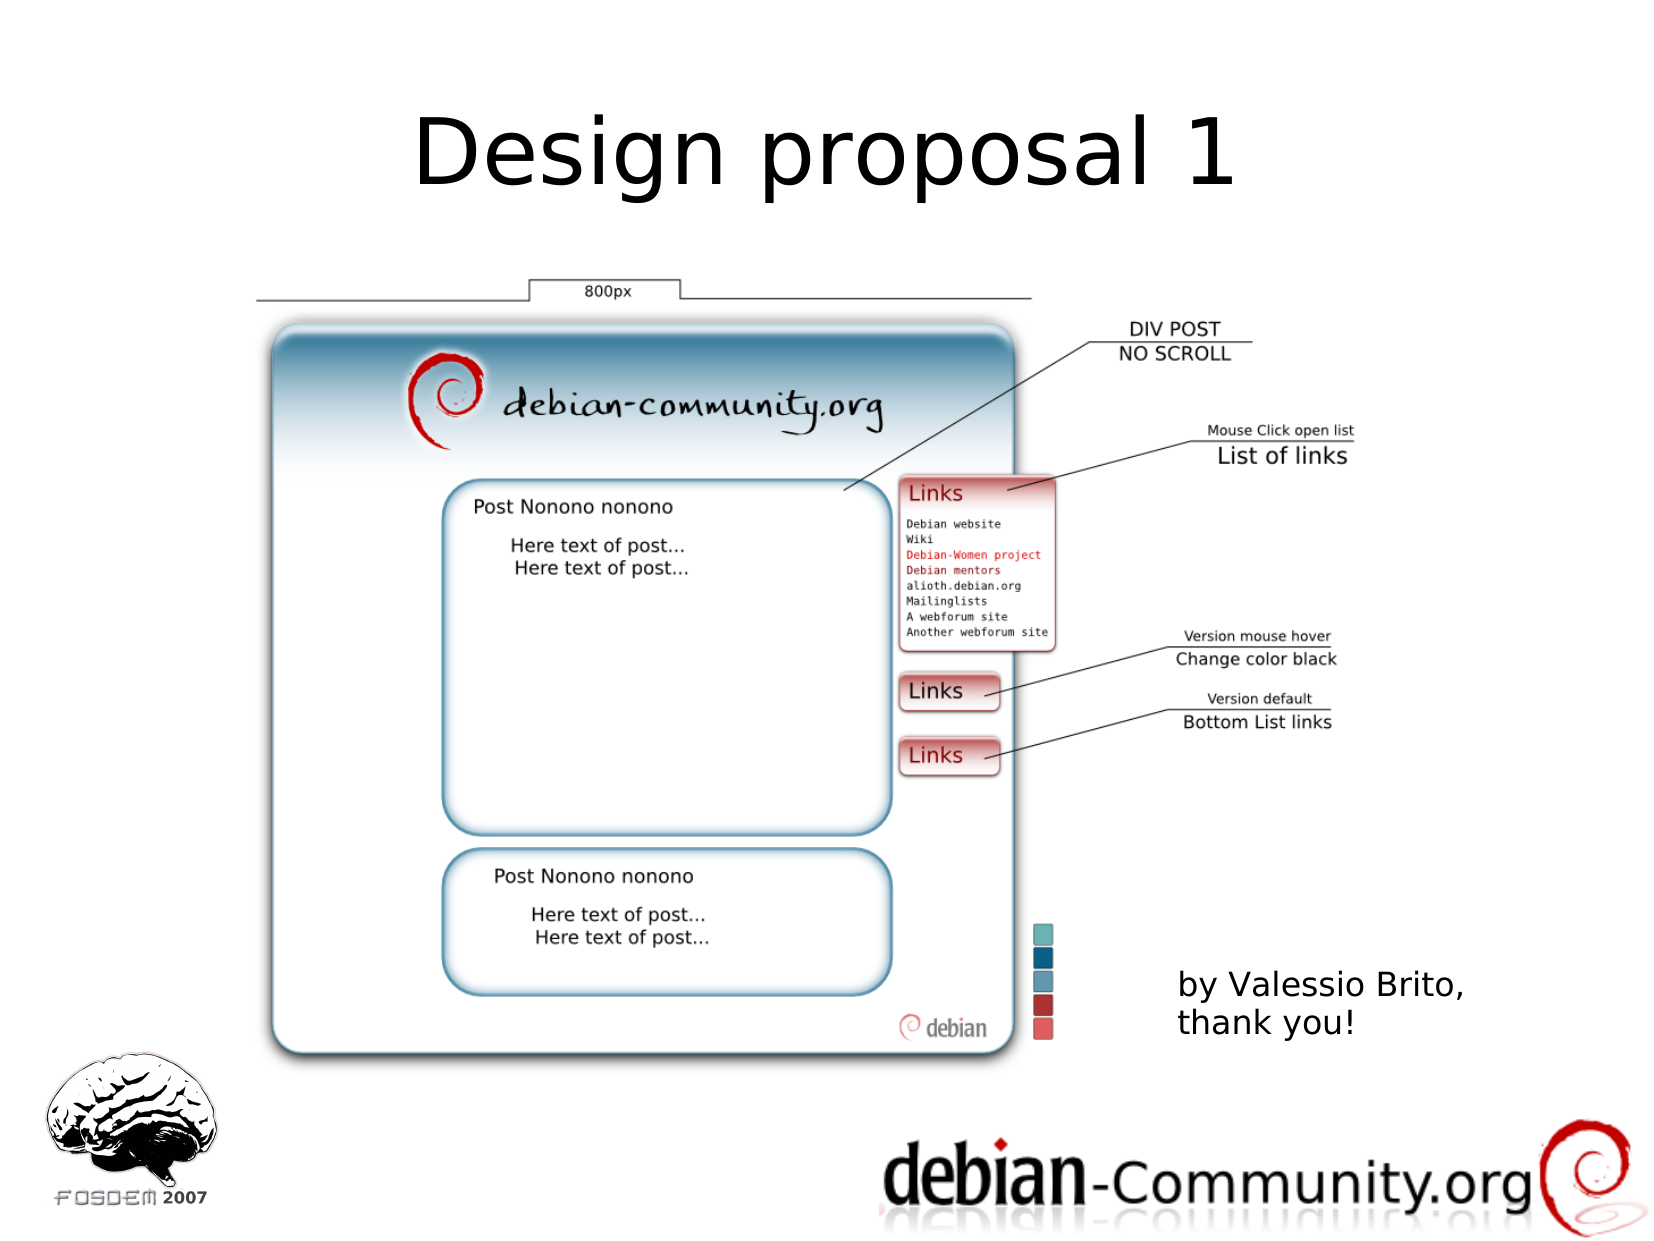

# Design proposal 1
by Valessio Brito,
thank you!